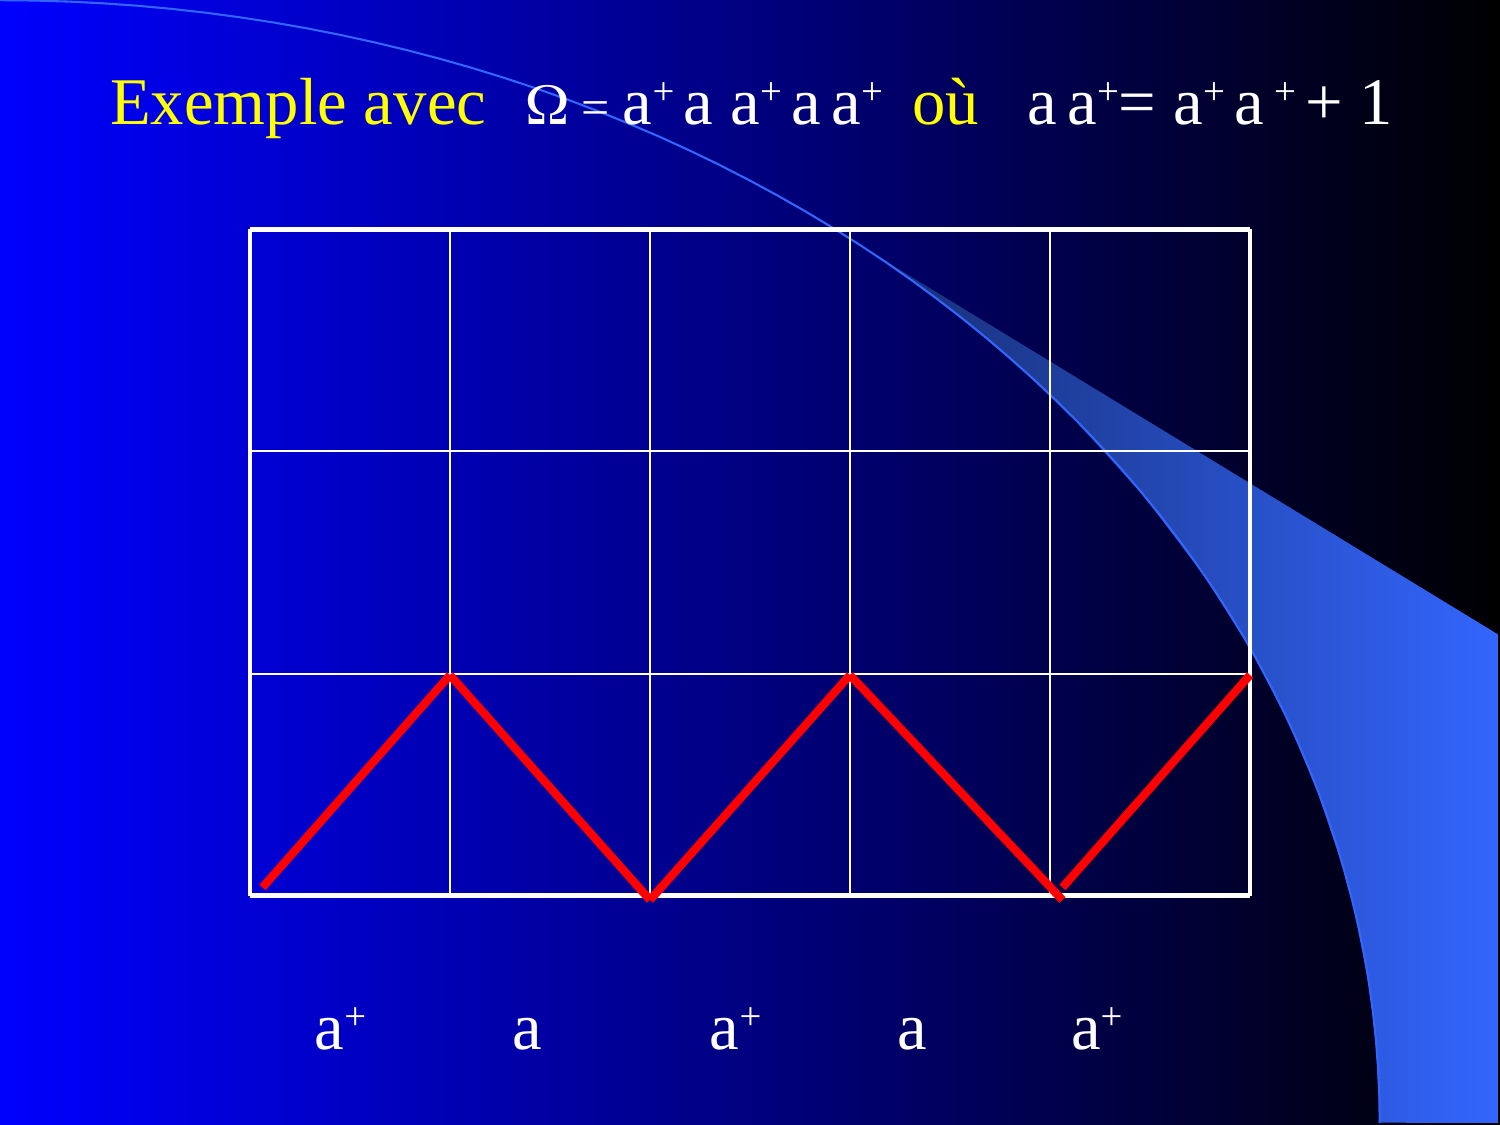

Exemple avec  = a+ a a+ a a+ où a a+= a+ a + + 1
 a+ a a+ a a+